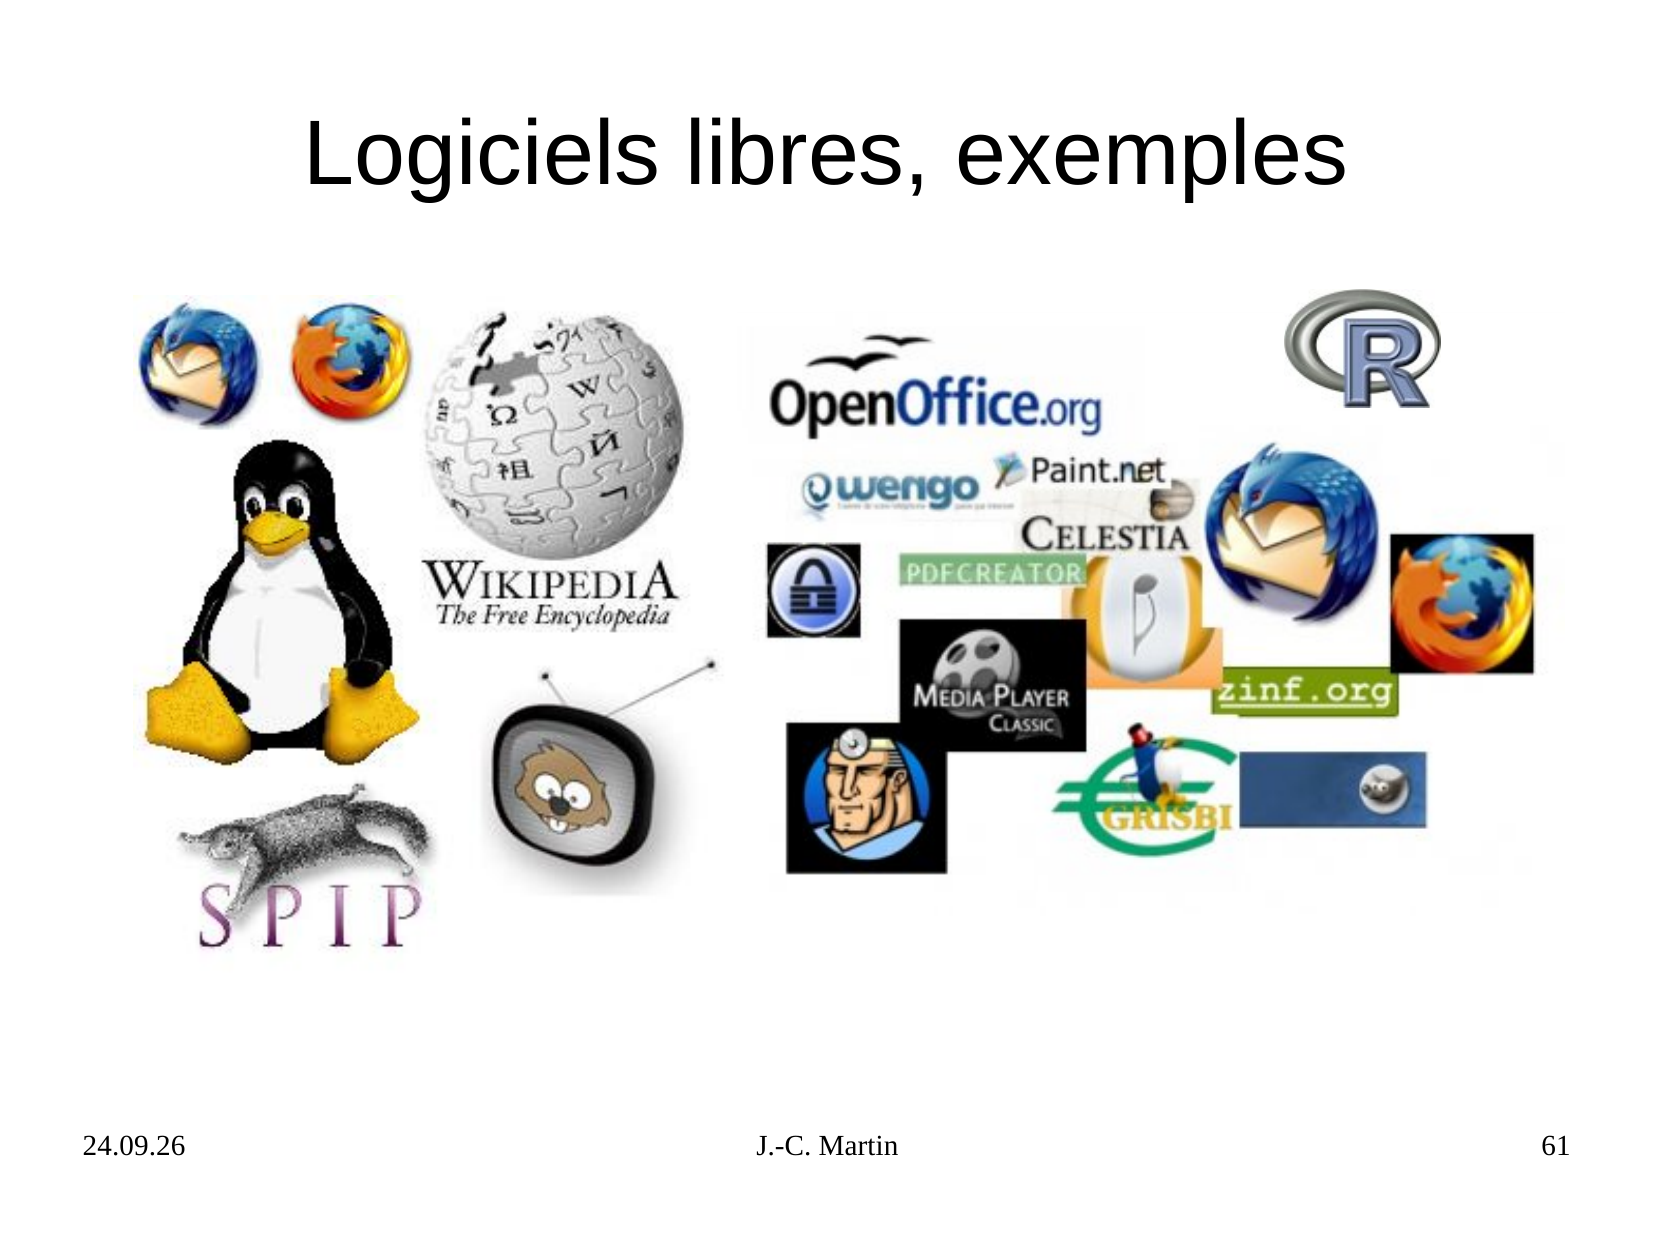

# Logiciels libres, exemples
J.-C. Martin
61